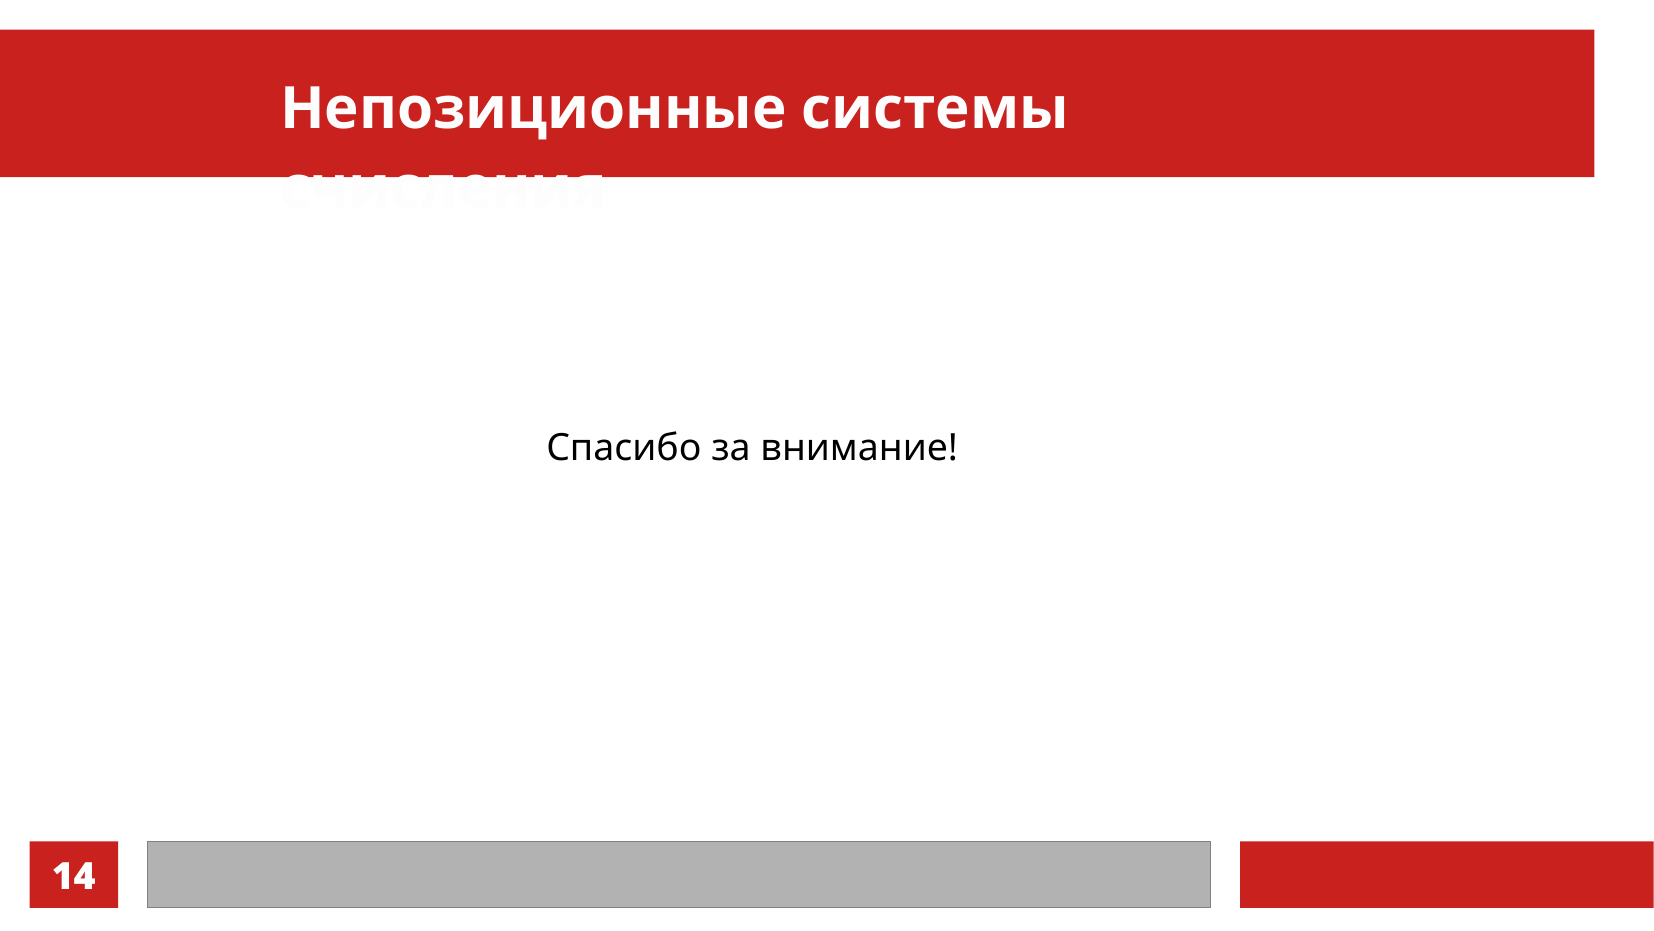

Непозиционные системы счисления
Спасибо за внимание!
14